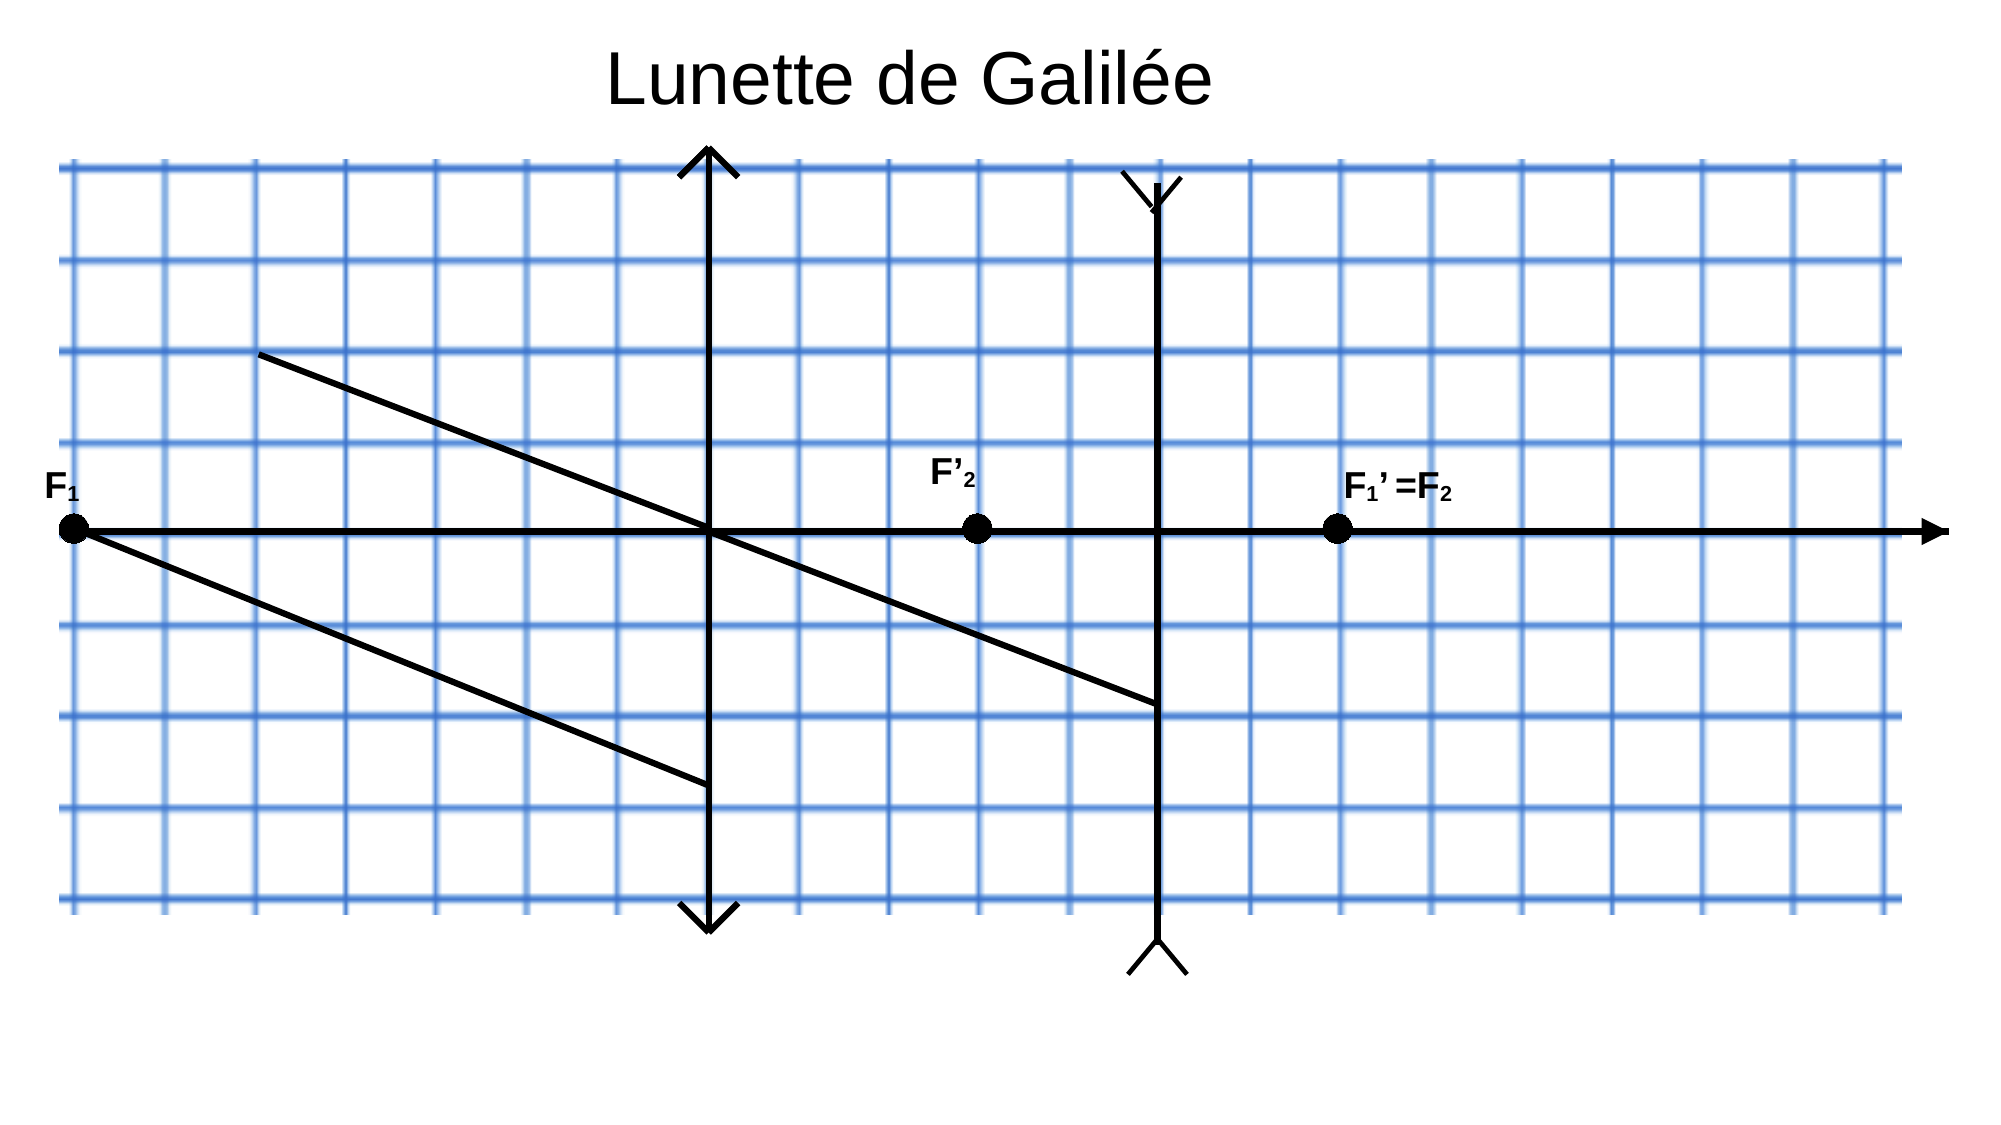

Lunette de Galilée
F’2
F1
F1’ =F2